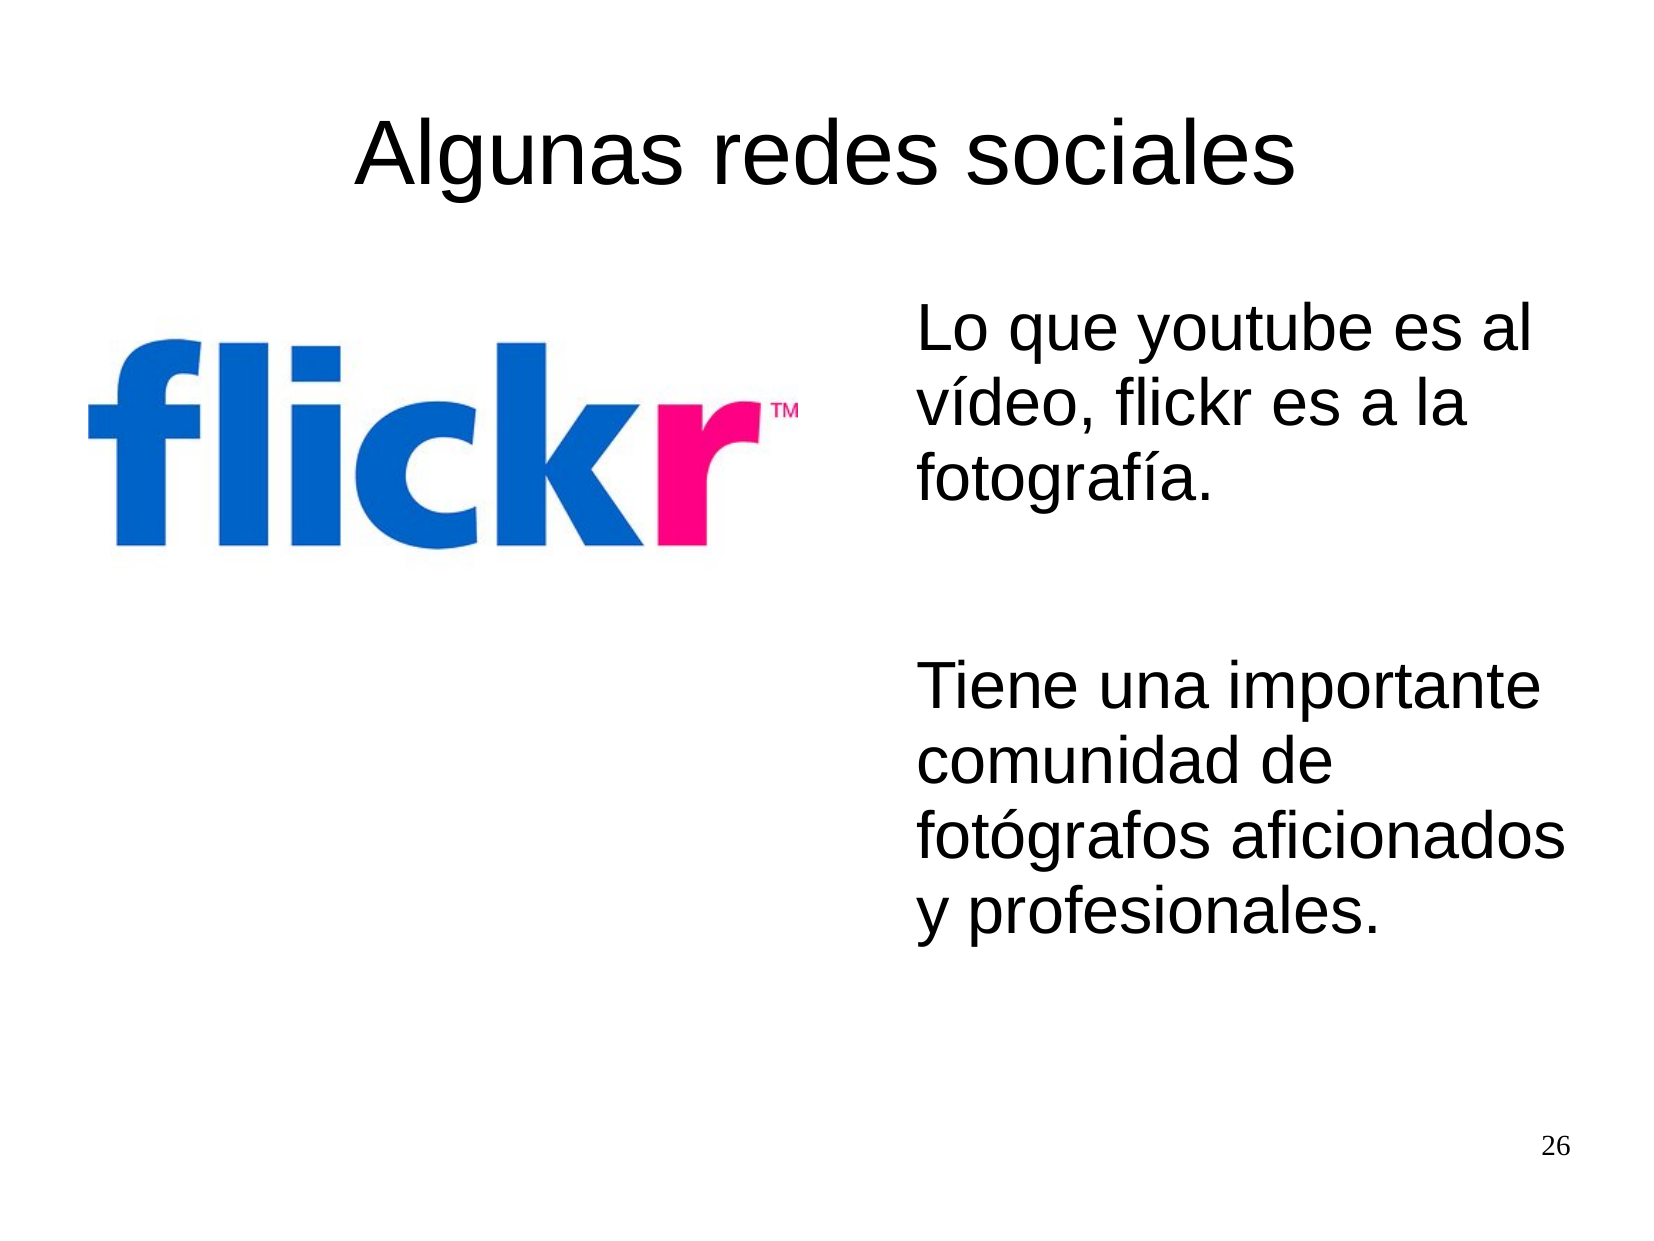

# Algunas redes sociales
Lo que youtube es al vídeo, flickr es a la fotografía.
Tiene una importante comunidad de fotógrafos aficionados y profesionales.
26